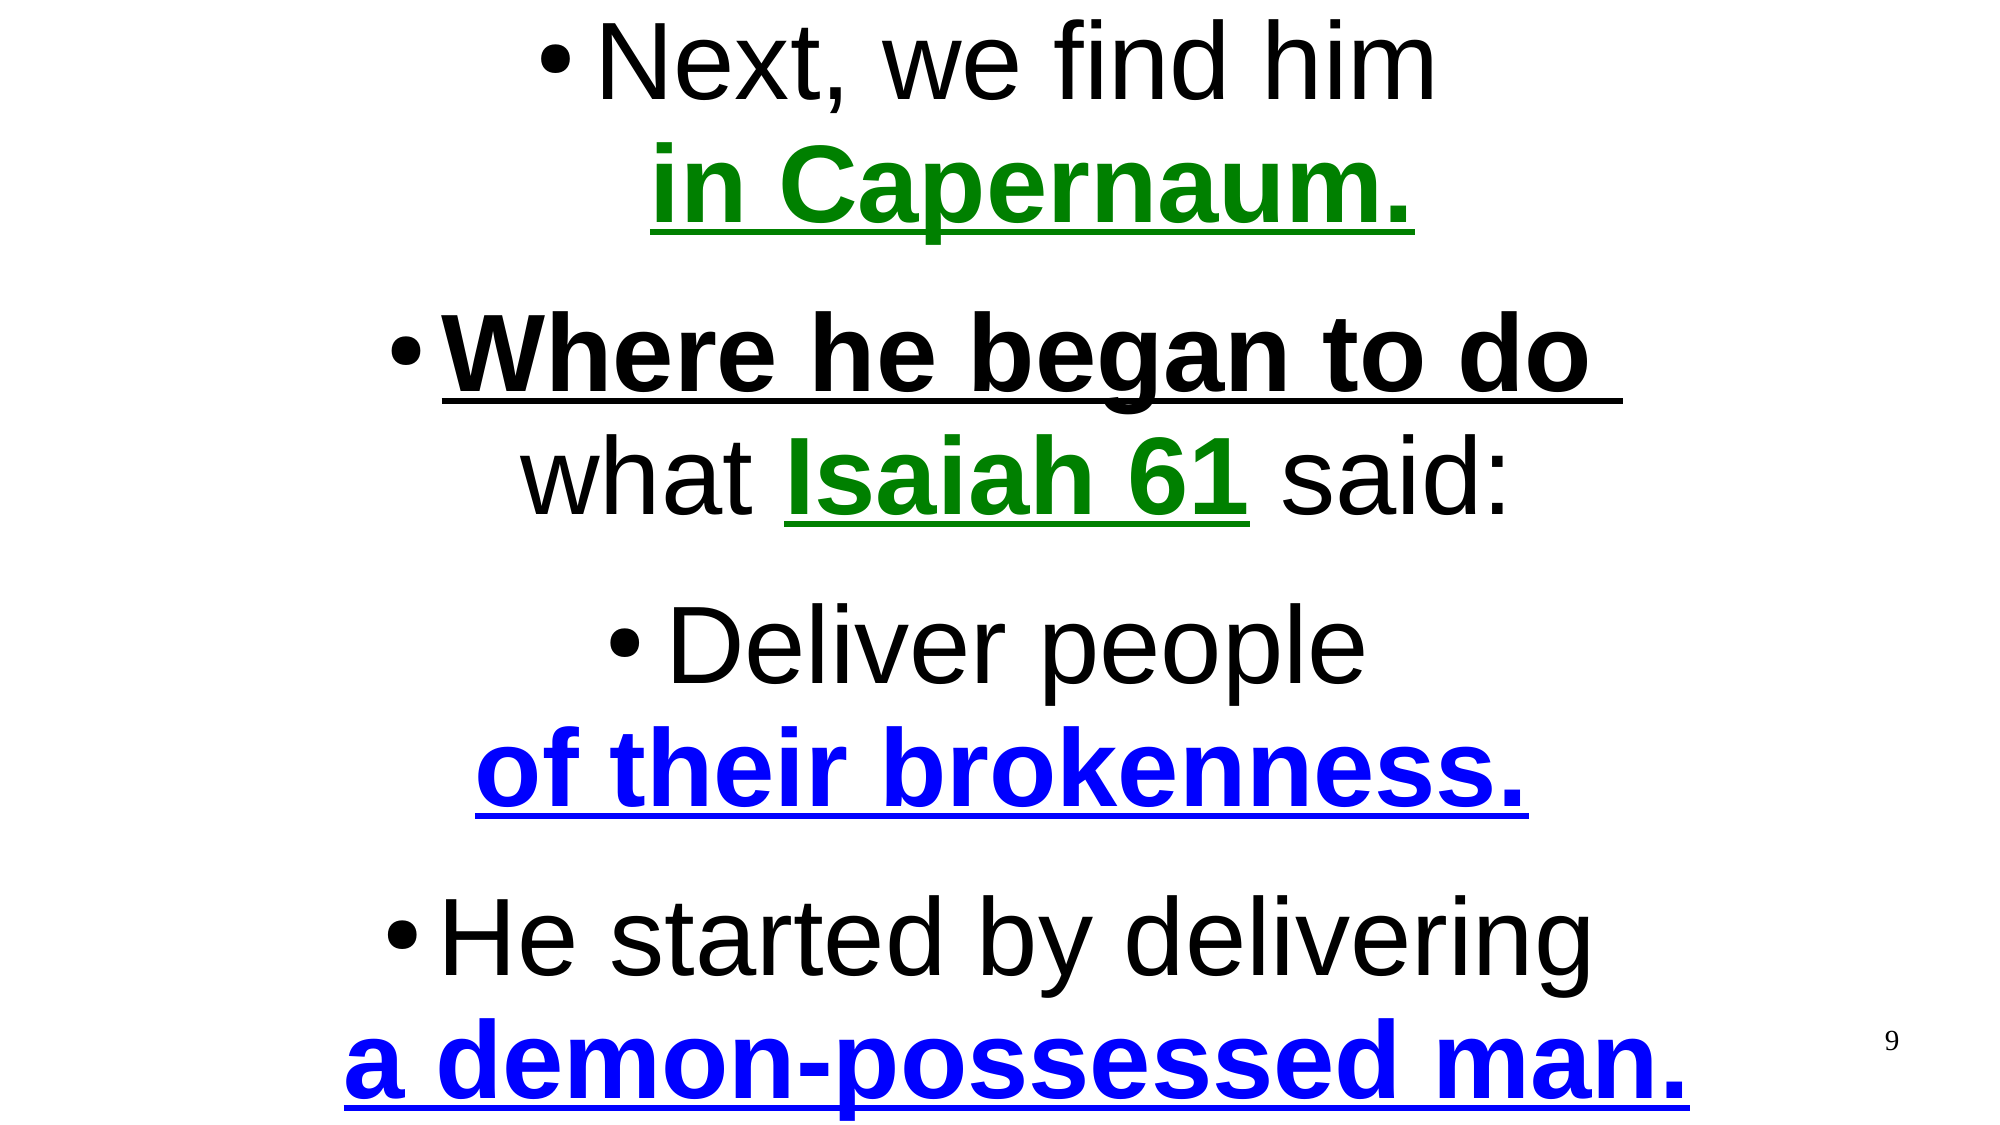

# Next, we find him in Capernaum.
Where he began to do
what Isaiah 61 said:
Deliver people
of their brokenness.
He started by delivering
a demon-possessed man.
9